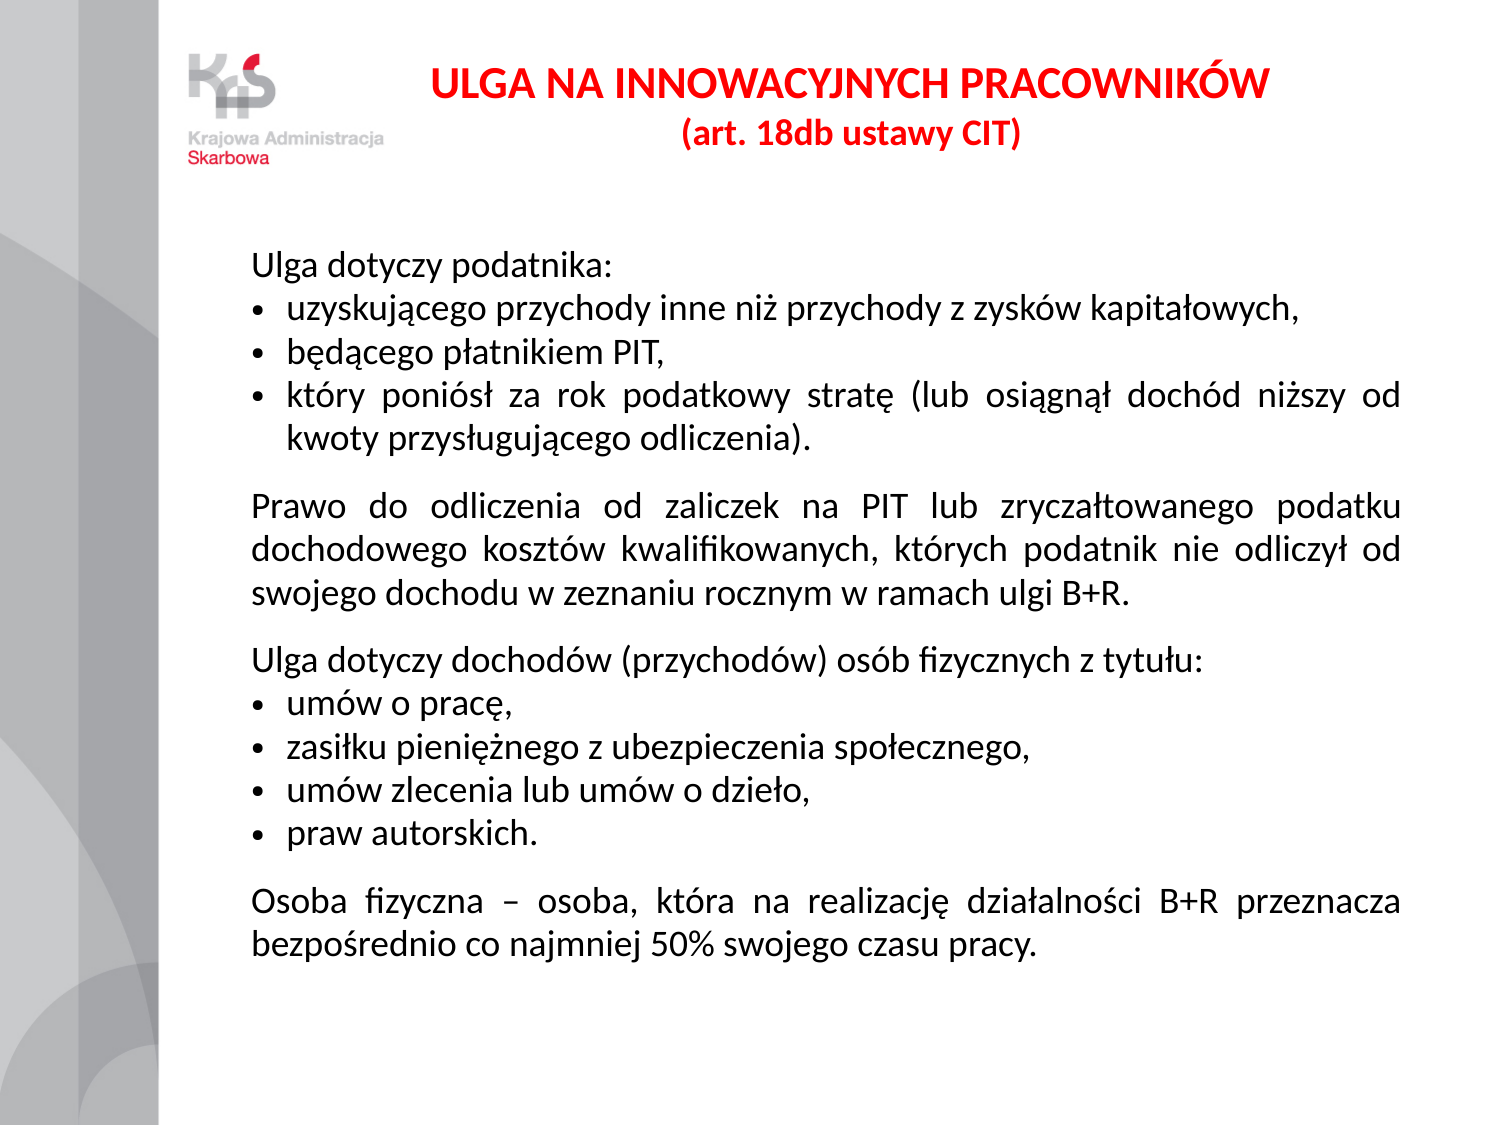

# ULGA NA INNOWACYJNYCH PRACOWNIKÓW (art. 18db ustawy CIT)
Ulga dotyczy podatnika:
uzyskującego przychody inne niż przychody z zysków kapitałowych,
będącego płatnikiem PIT,
który poniósł za rok podatkowy stratę (lub osiągnął dochód niższy od kwoty przysługującego odliczenia).
Prawo do odliczenia od zaliczek na PIT lub zryczałtowanego podatku dochodowego kosztów kwalifikowanych, których podatnik nie odliczył od swojego dochodu w zeznaniu rocznym w ramach ulgi B+R.
Ulga dotyczy dochodów (przychodów) osób fizycznych z tytułu:
umów o pracę,
zasiłku pieniężnego z ubezpieczenia społecznego,
umów zlecenia lub umów o dzieło,
praw autorskich.
Osoba fizyczna – osoba, która na realizację działalności B+R przeznacza bezpośrednio co najmniej 50% swojego czasu pracy.